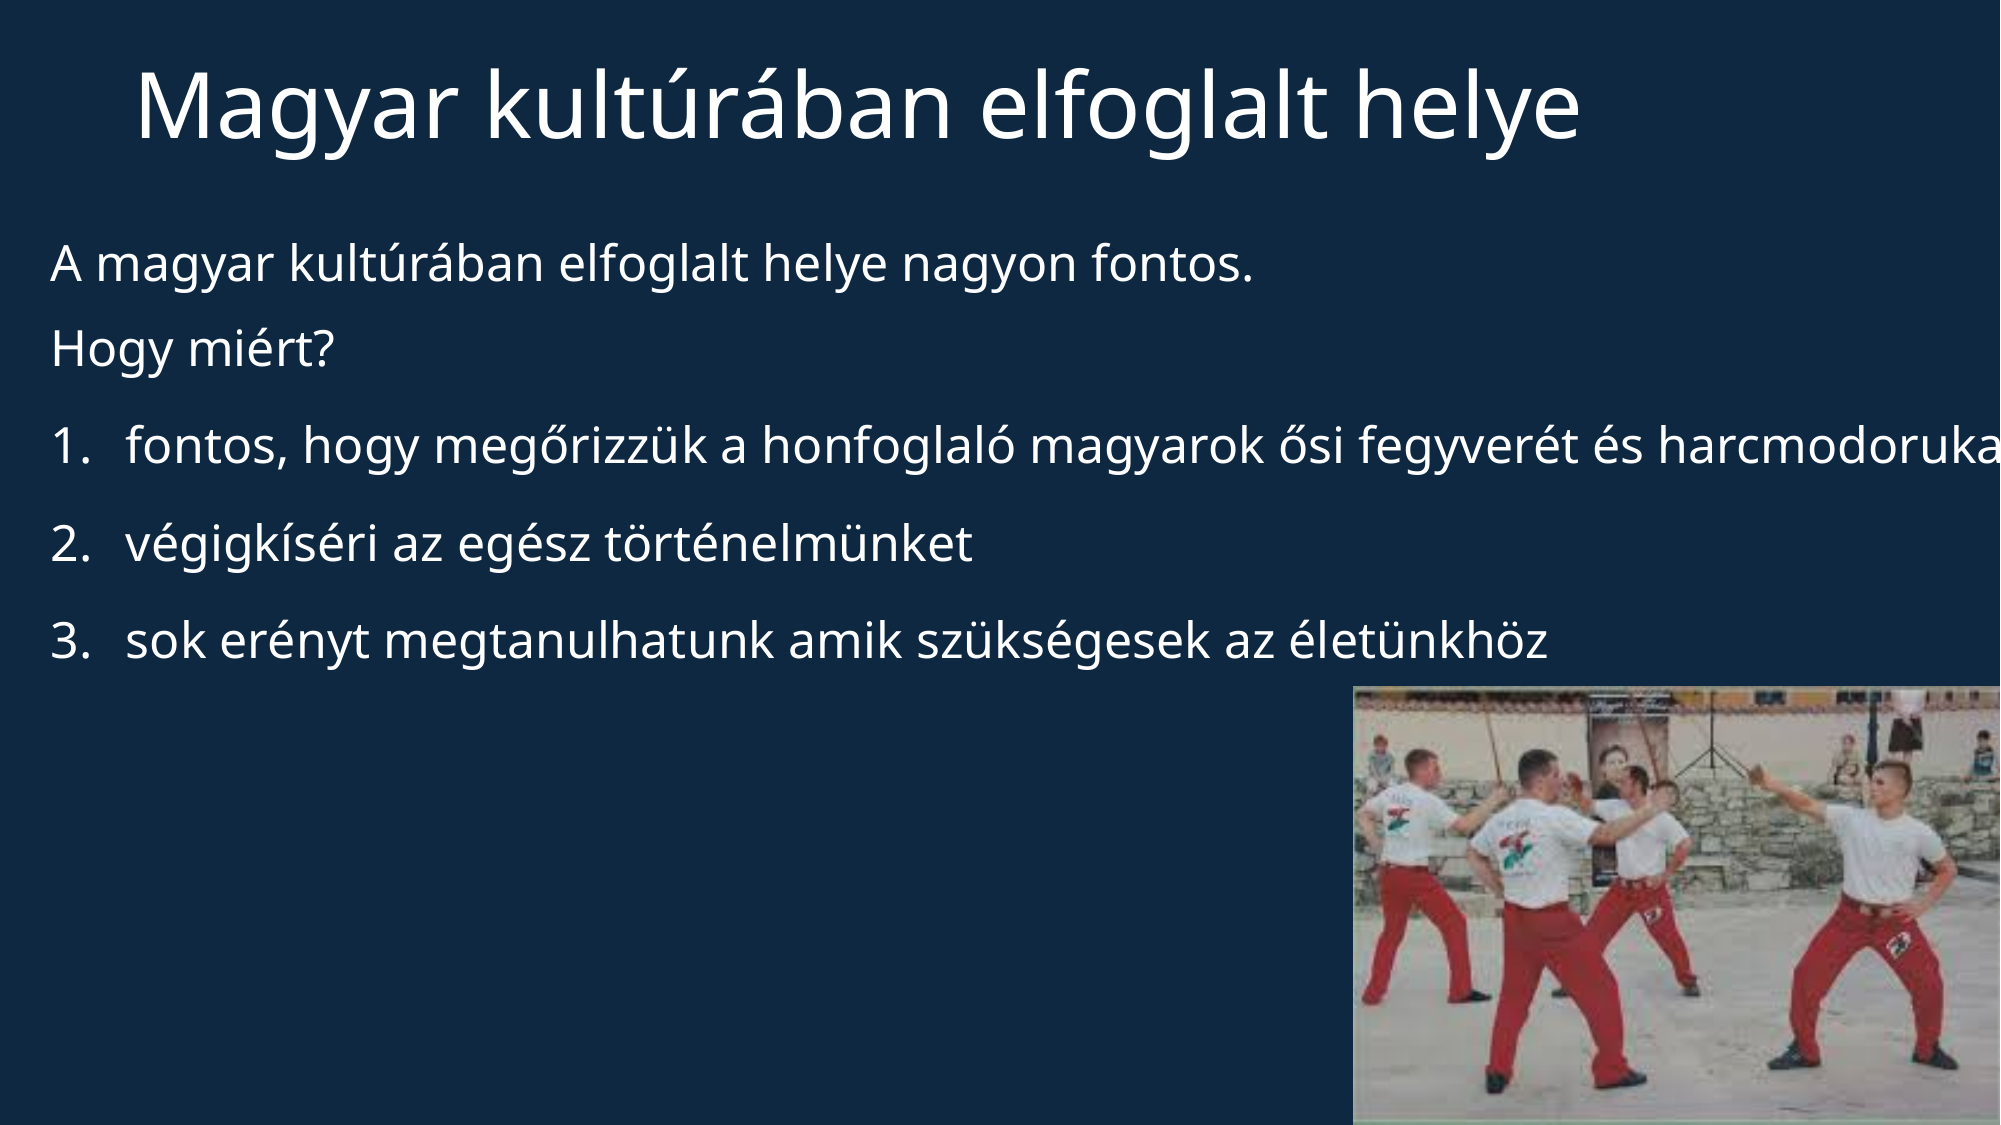

# Magyar kultúrában elfoglalt helye
A magyar kultúrában elfoglalt helye nagyon fontos.
Hogy miért?
fontos, hogy megőrizzük a honfoglaló magyarok ősi fegyverét és harcmodorukat
végigkíséri az egész történelmünket
sok erényt megtanulhatunk amik szükségesek az életünkhöz